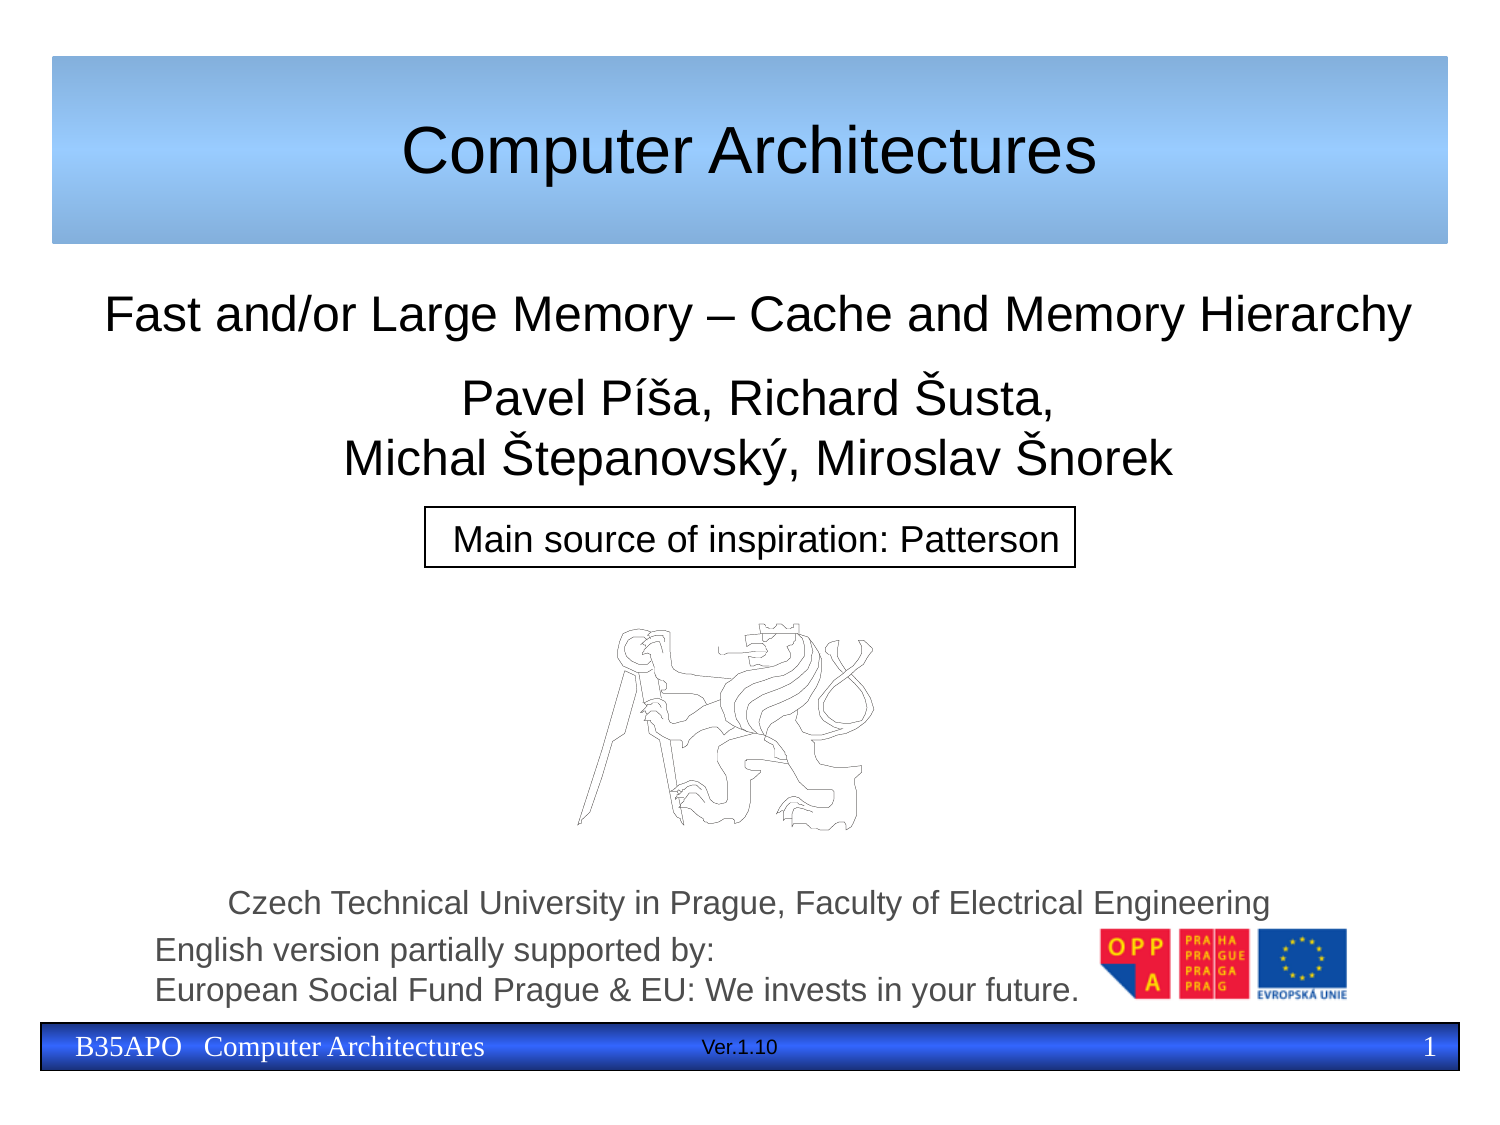

# Computer Architectures
Fast and/or Large Memory – Cache and Memory Hierarchy
Pavel Píša, Richard Šusta,
Michal Štepanovský, Miroslav Šnorek
Main source of inspiration: Patterson
Czech Technical University in Prague, Faculty of Electrical Engineering
English version partially supported by:
European Social Fund Prague & EU: We invests in your future.
B35APO Computer Architectures
1
Ver.1.10